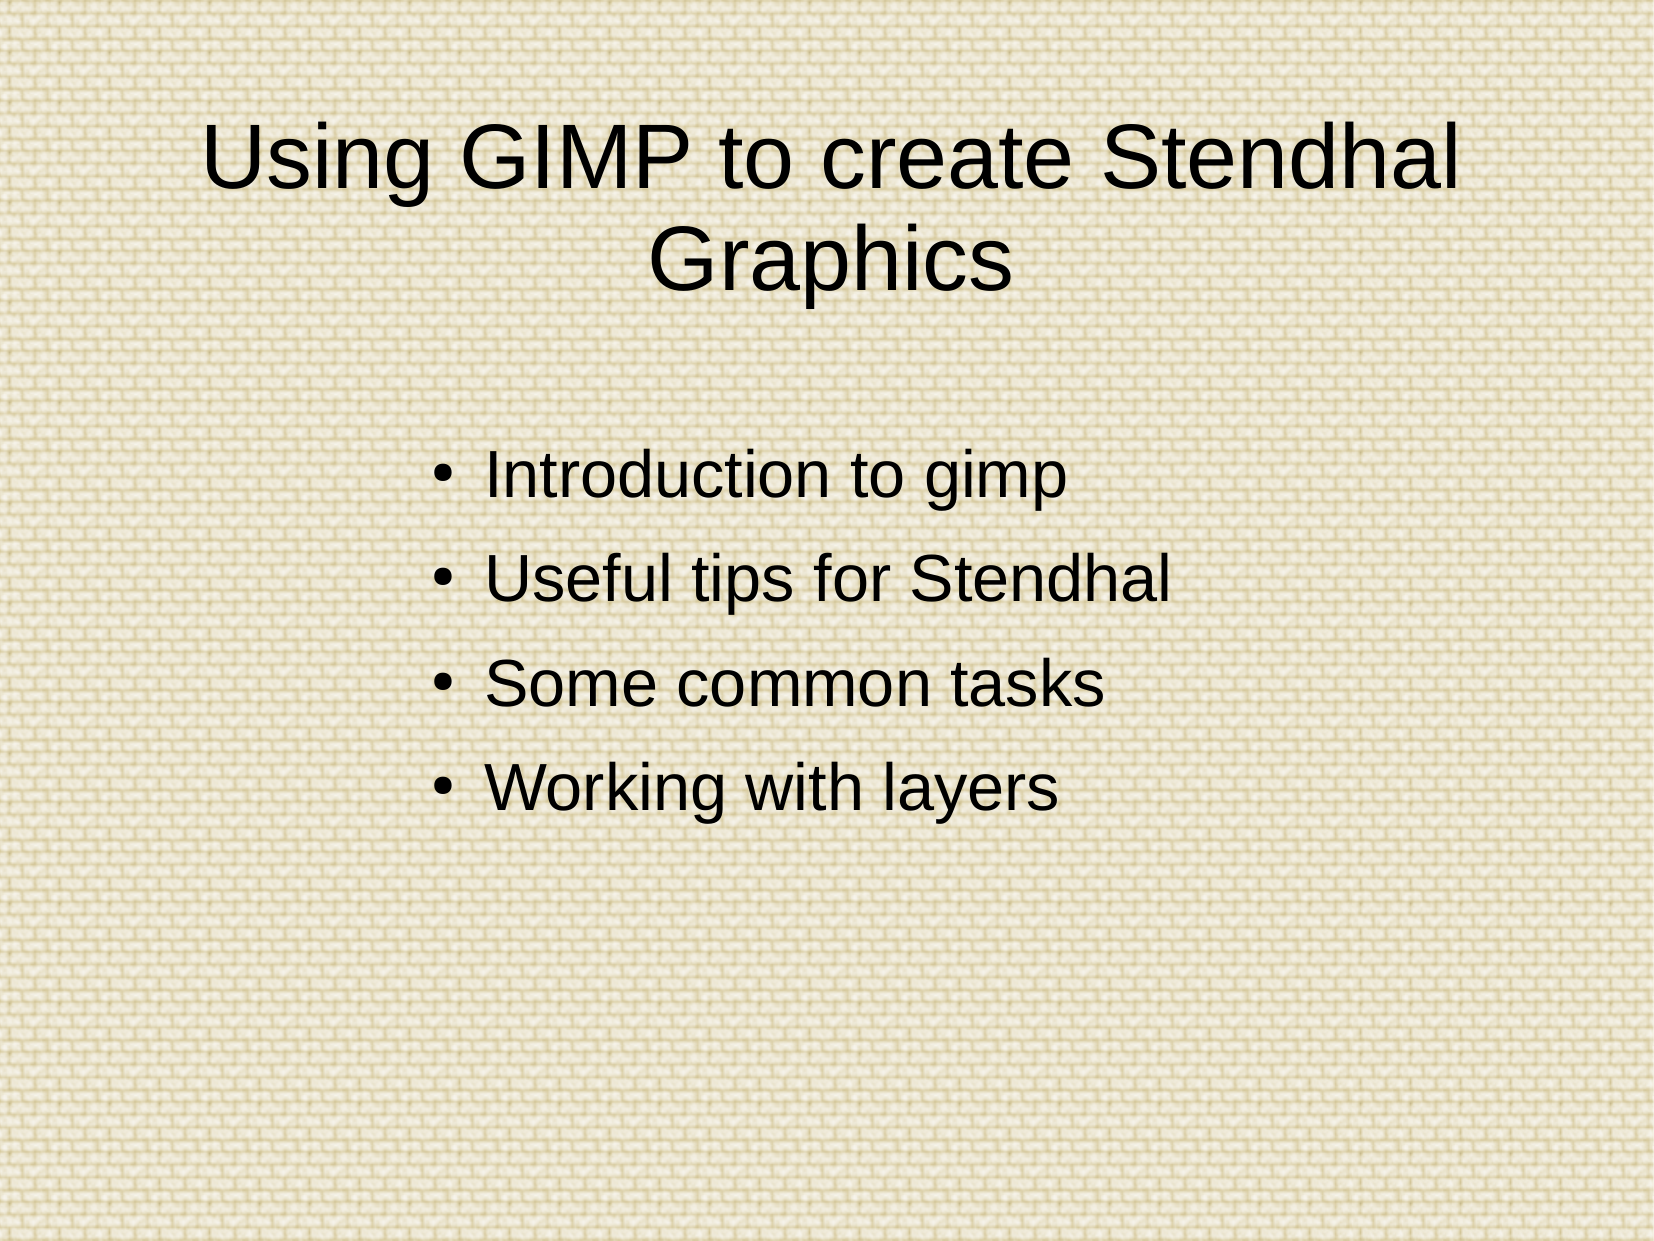

# Using GIMP to create Stendhal Graphics
Introduction to gimp
Useful tips for Stendhal
Some common tasks
Working with layers